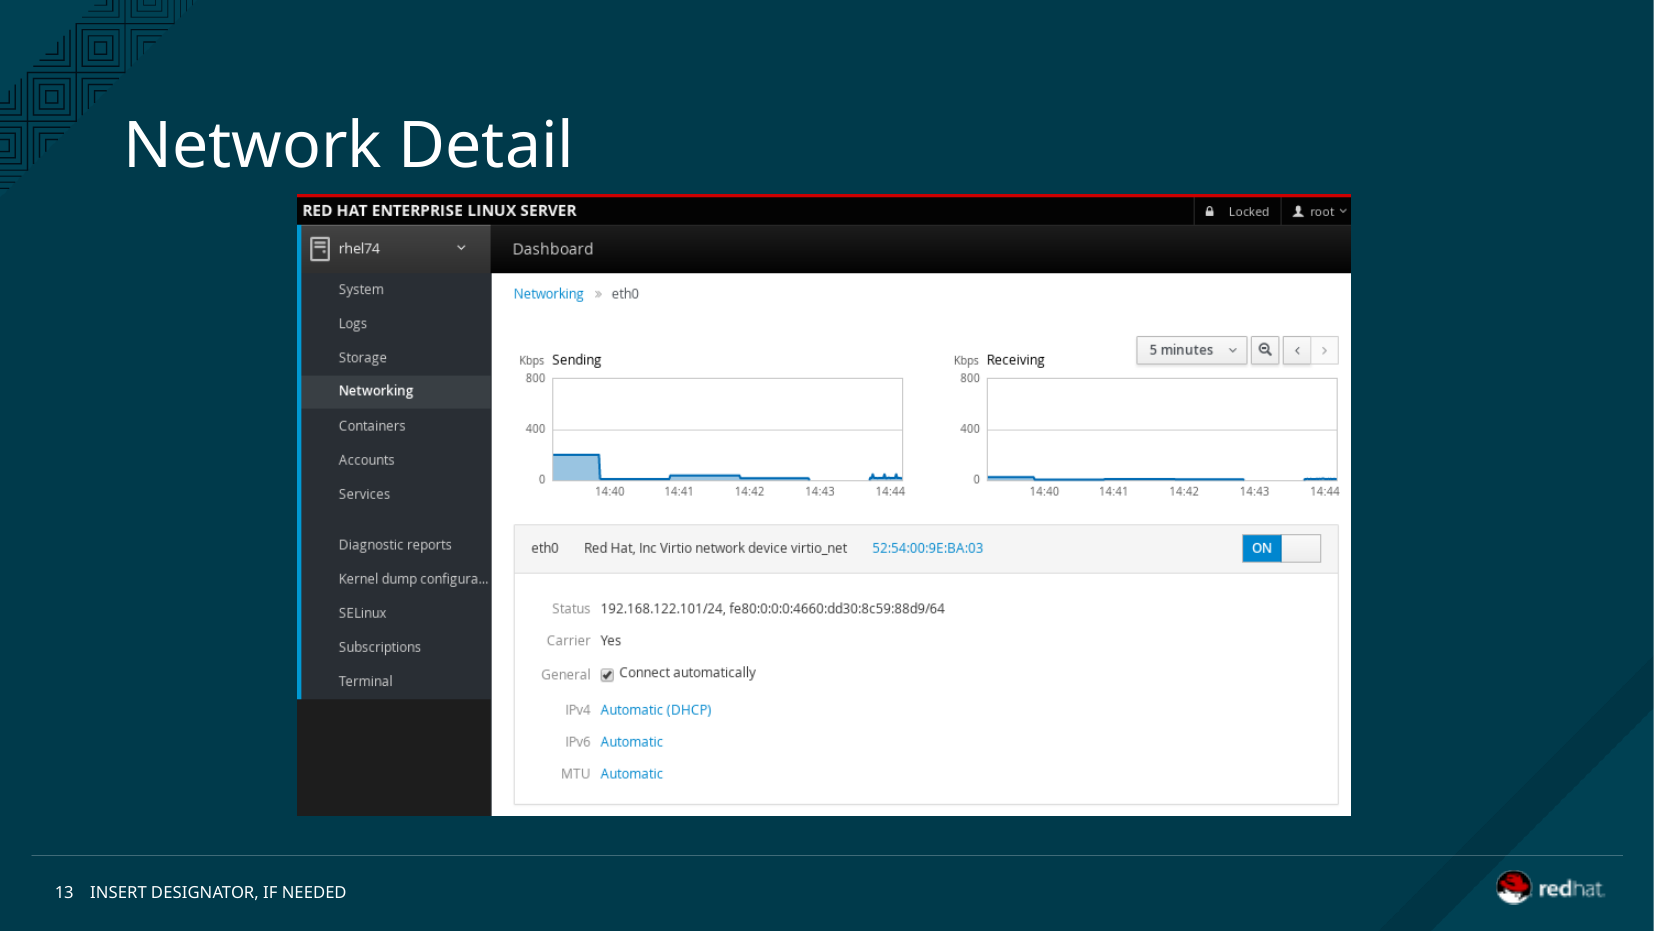

# Network Detail
13
INSERT DESIGNATOR, IF NEEDED